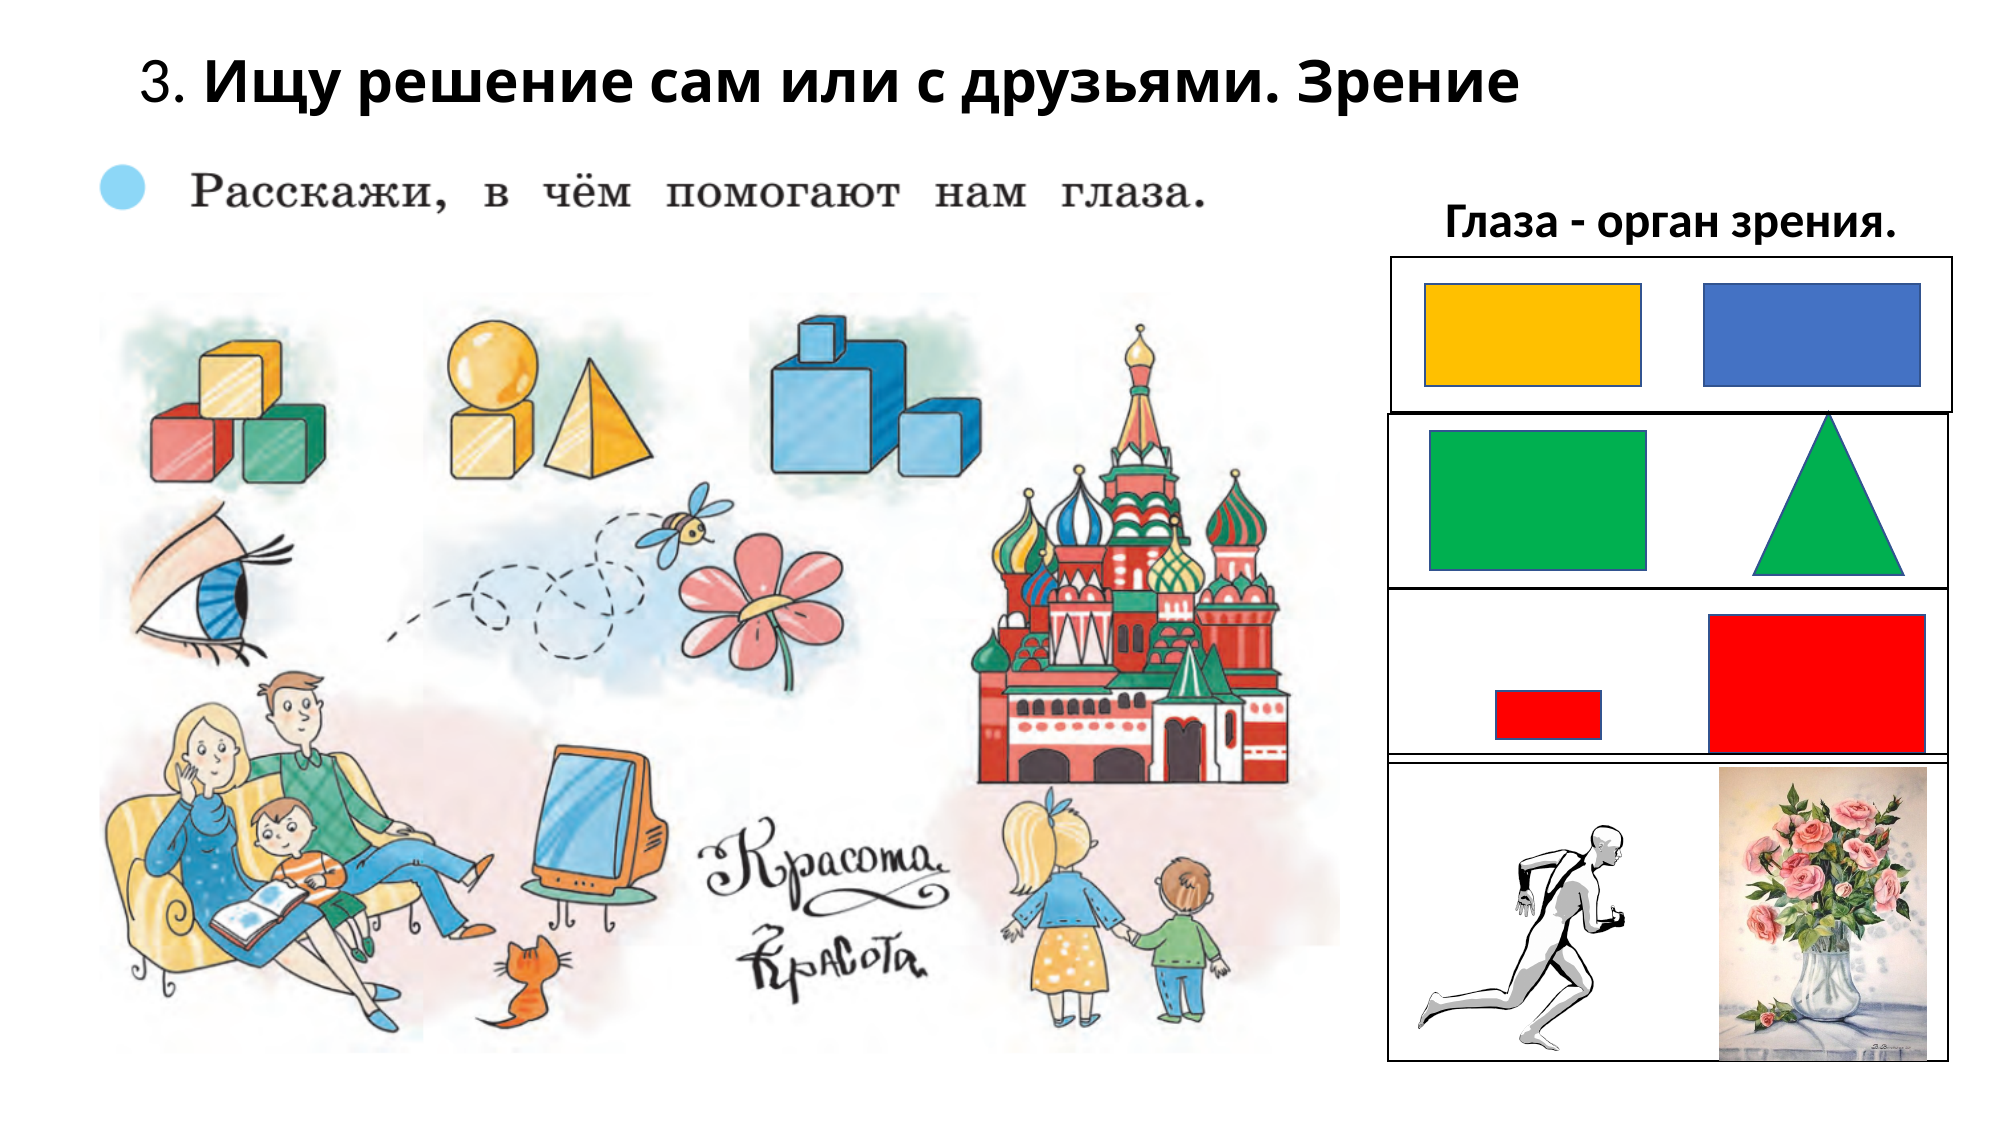

3. Ищу решение сам или с друзьями. Зрение
# Глаза - орган зрения.